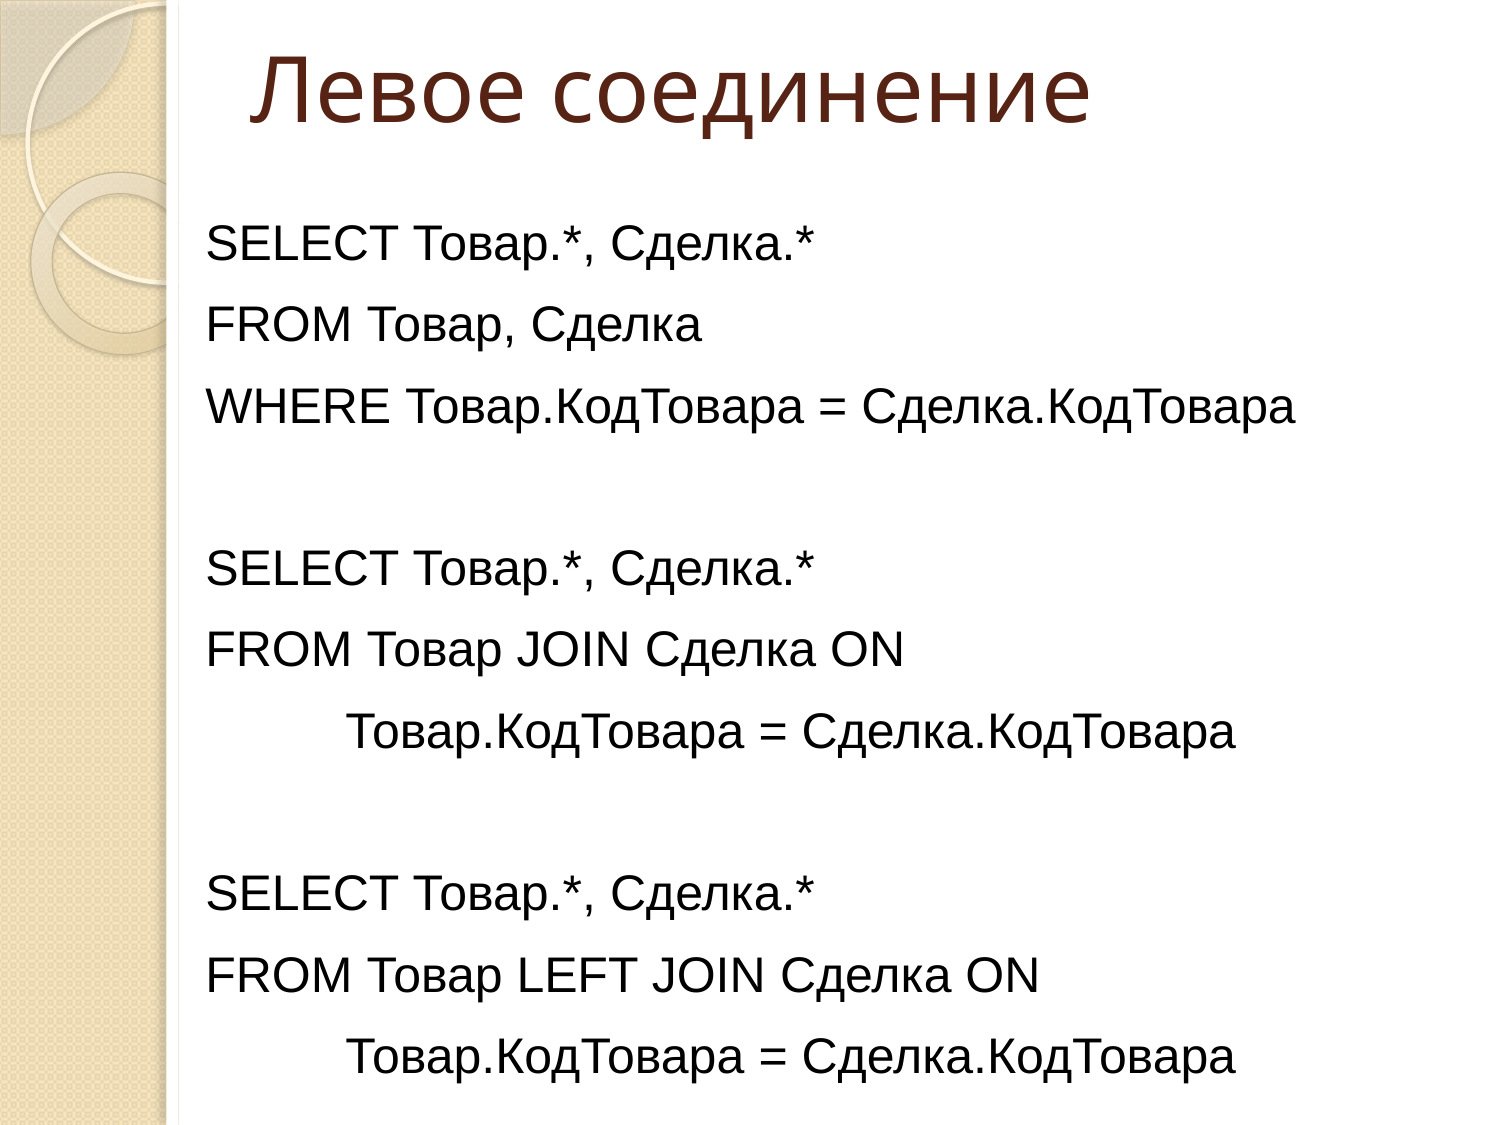

Левое соединение
# SELECT Товар.*, Сделка.*
FROM Товар, Сделка
WHERE Товар.КодТовара = Сделка.КодТовара
SELECT Товар.*, Сделка.*
FROM Товар JOIN Сделка ON
 Товар.КодТовара = Сделка.КодТовара
SELECT Товар.*, Сделка.*
FROM Товар LEFT JOIN Сделка ON
 Товар.КодТовара = Сделка.КодТовара